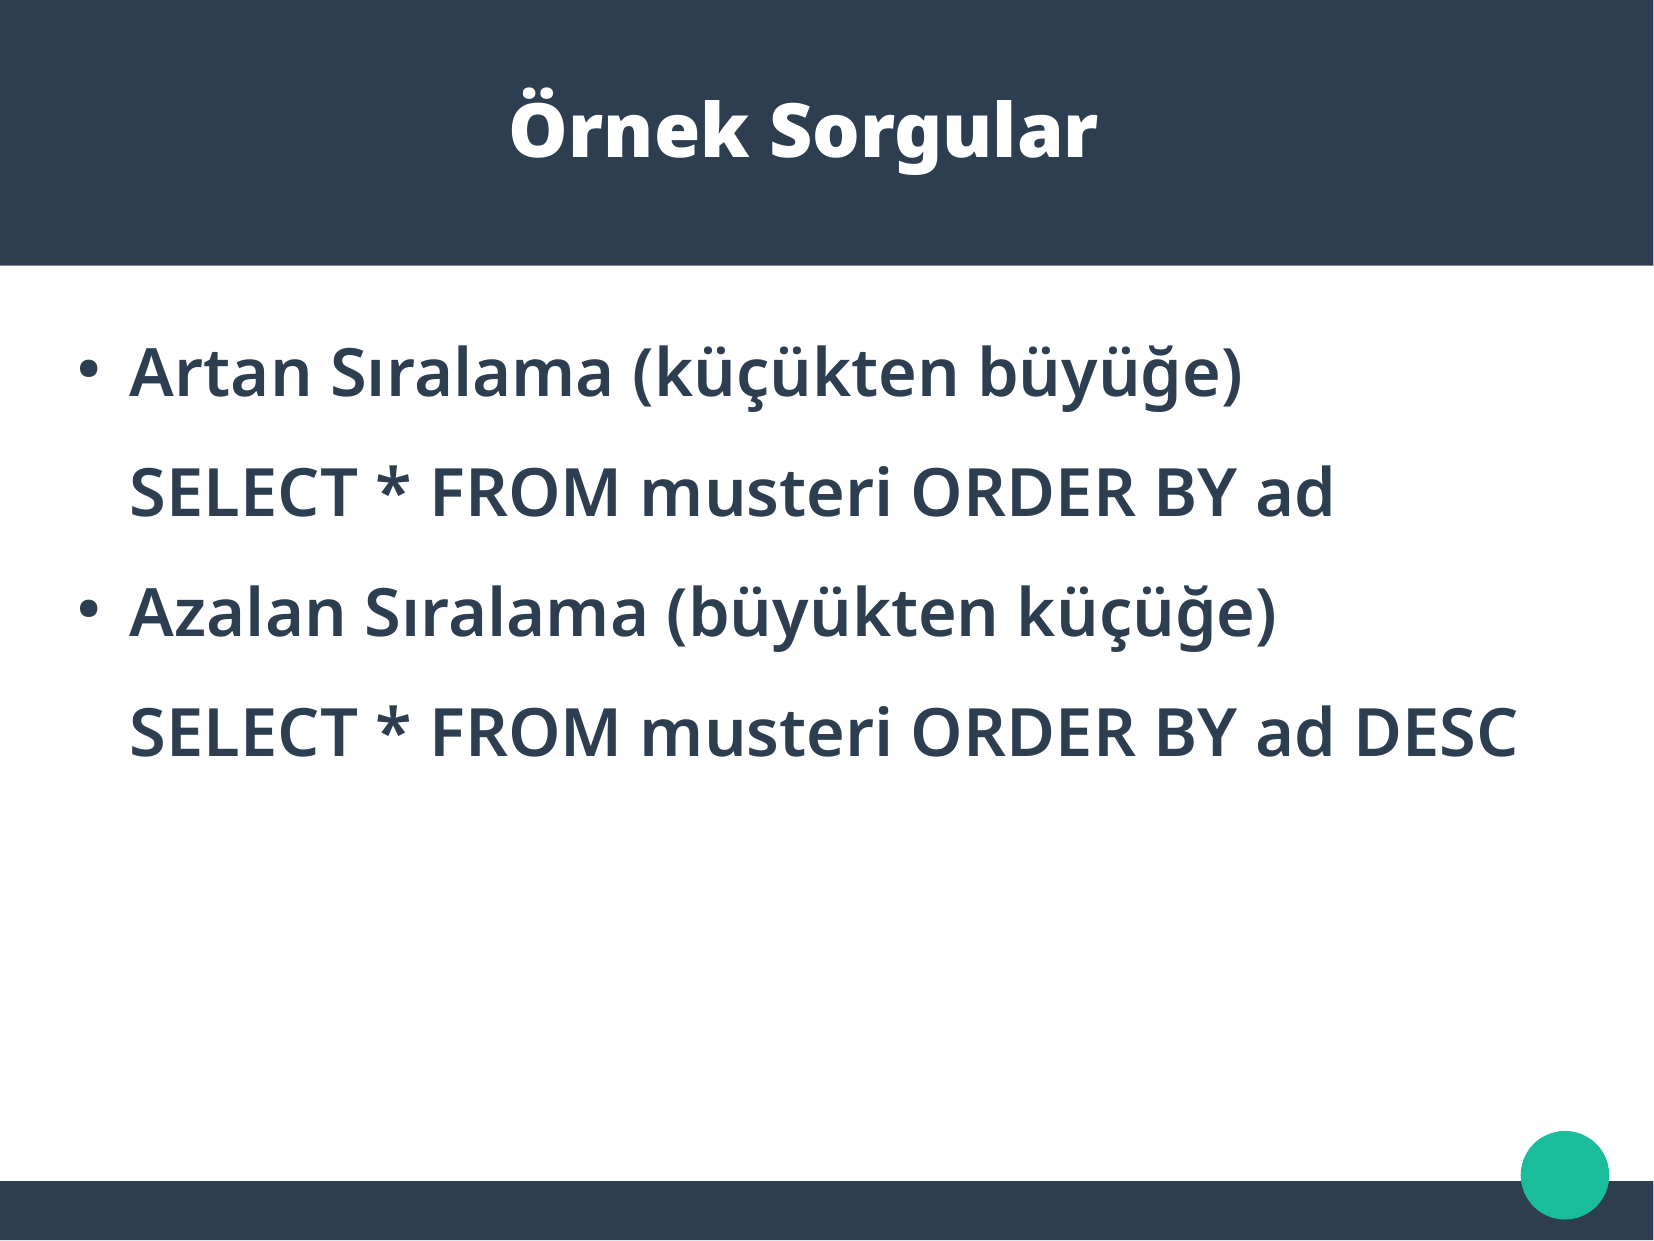

# Örnek Sorgular
Artan Sıralama (küçükten büyüğe)
SELECT * FROM musteri ORDER BY ad
Azalan Sıralama (büyükten küçüğe)
SELECT * FROM musteri ORDER BY ad DESC